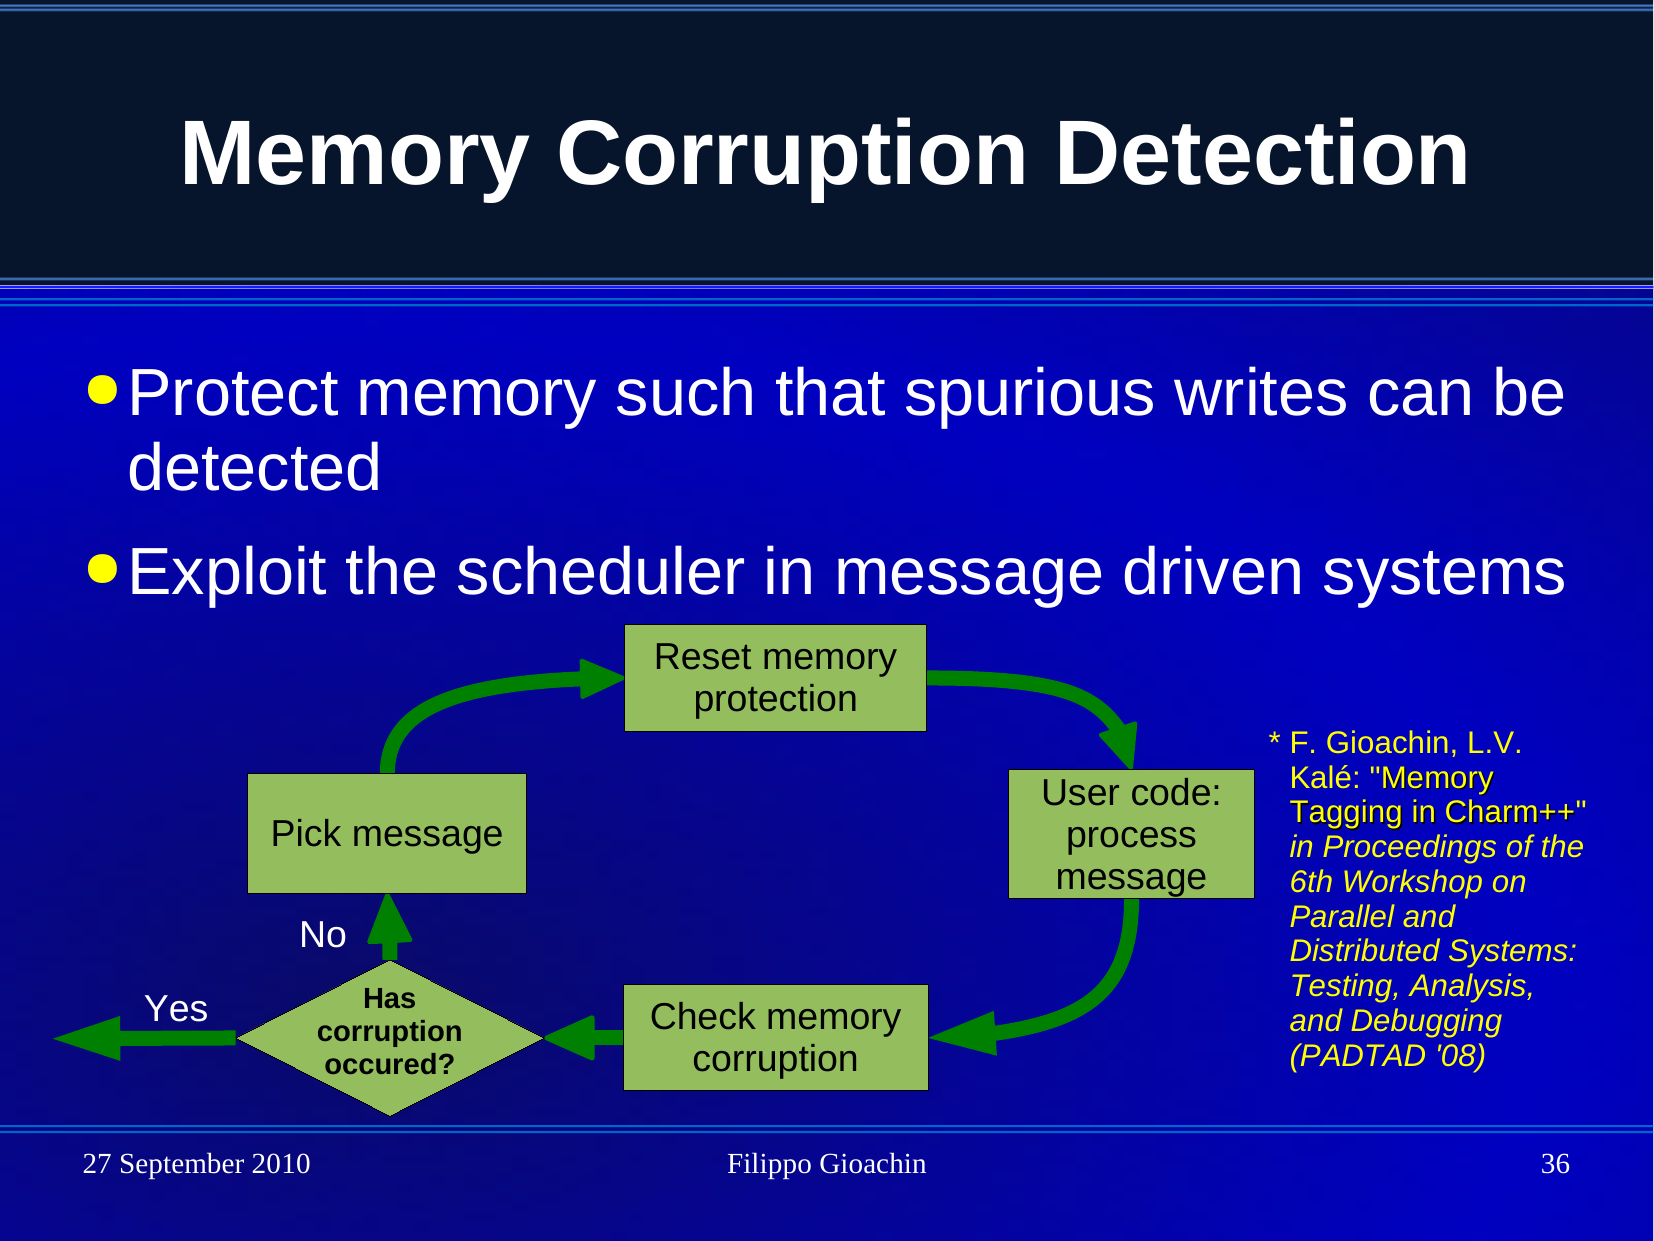

# Memory Corruption Detection
Protect memory such that spurious writes can be detected
Exploit the scheduler in message driven systems
Reset memory
protection
No
Has
corruption
occured?
Yes
Check memory
corruption
* F. Gioachin, L.V. Kalé: "Memory Tagging in Charm++" in Proceedings of the 6th Workshop on Parallel and Distributed Systems: Testing, Analysis, and Debugging (PADTAD '08)
User code:
process
message
Pick message
27 September 2010
Filippo Gioachin
36